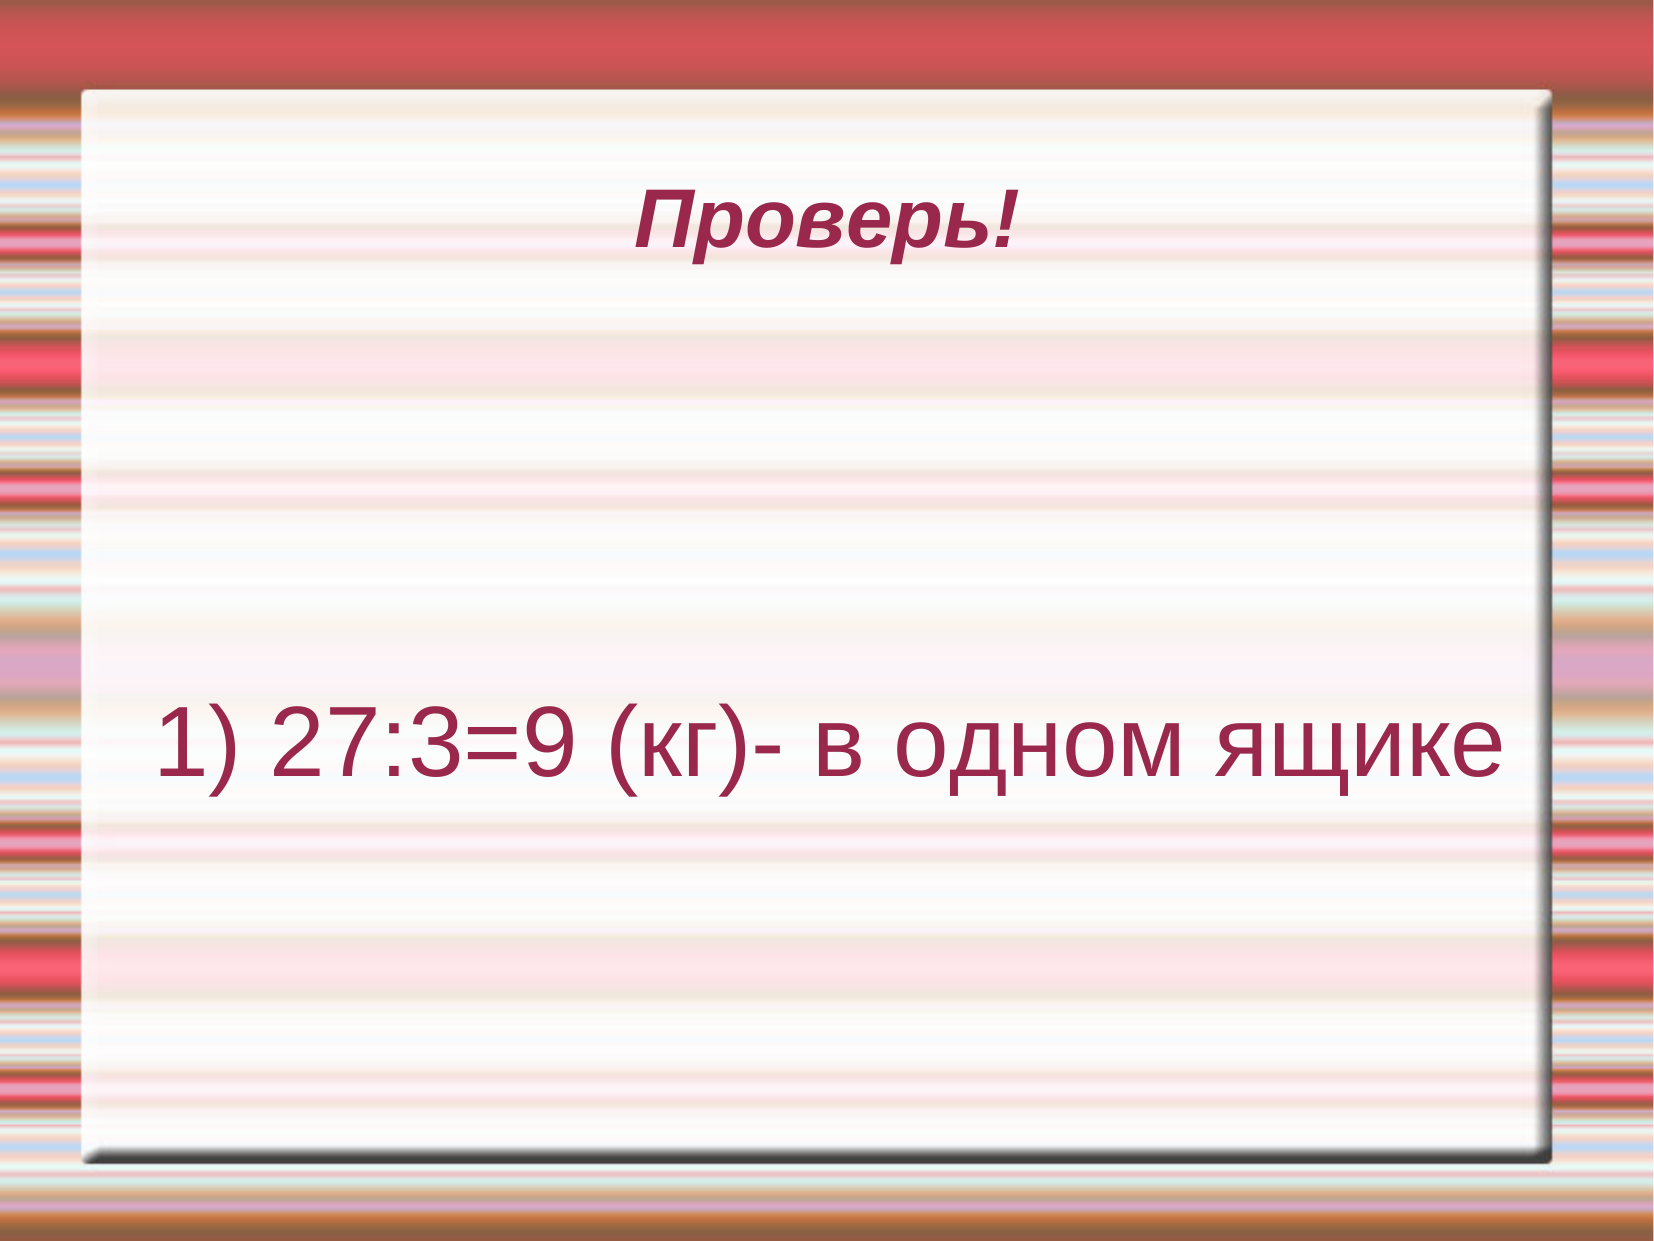

# Проверь!
 1) 27:3=9 (кг)- в одном ящике